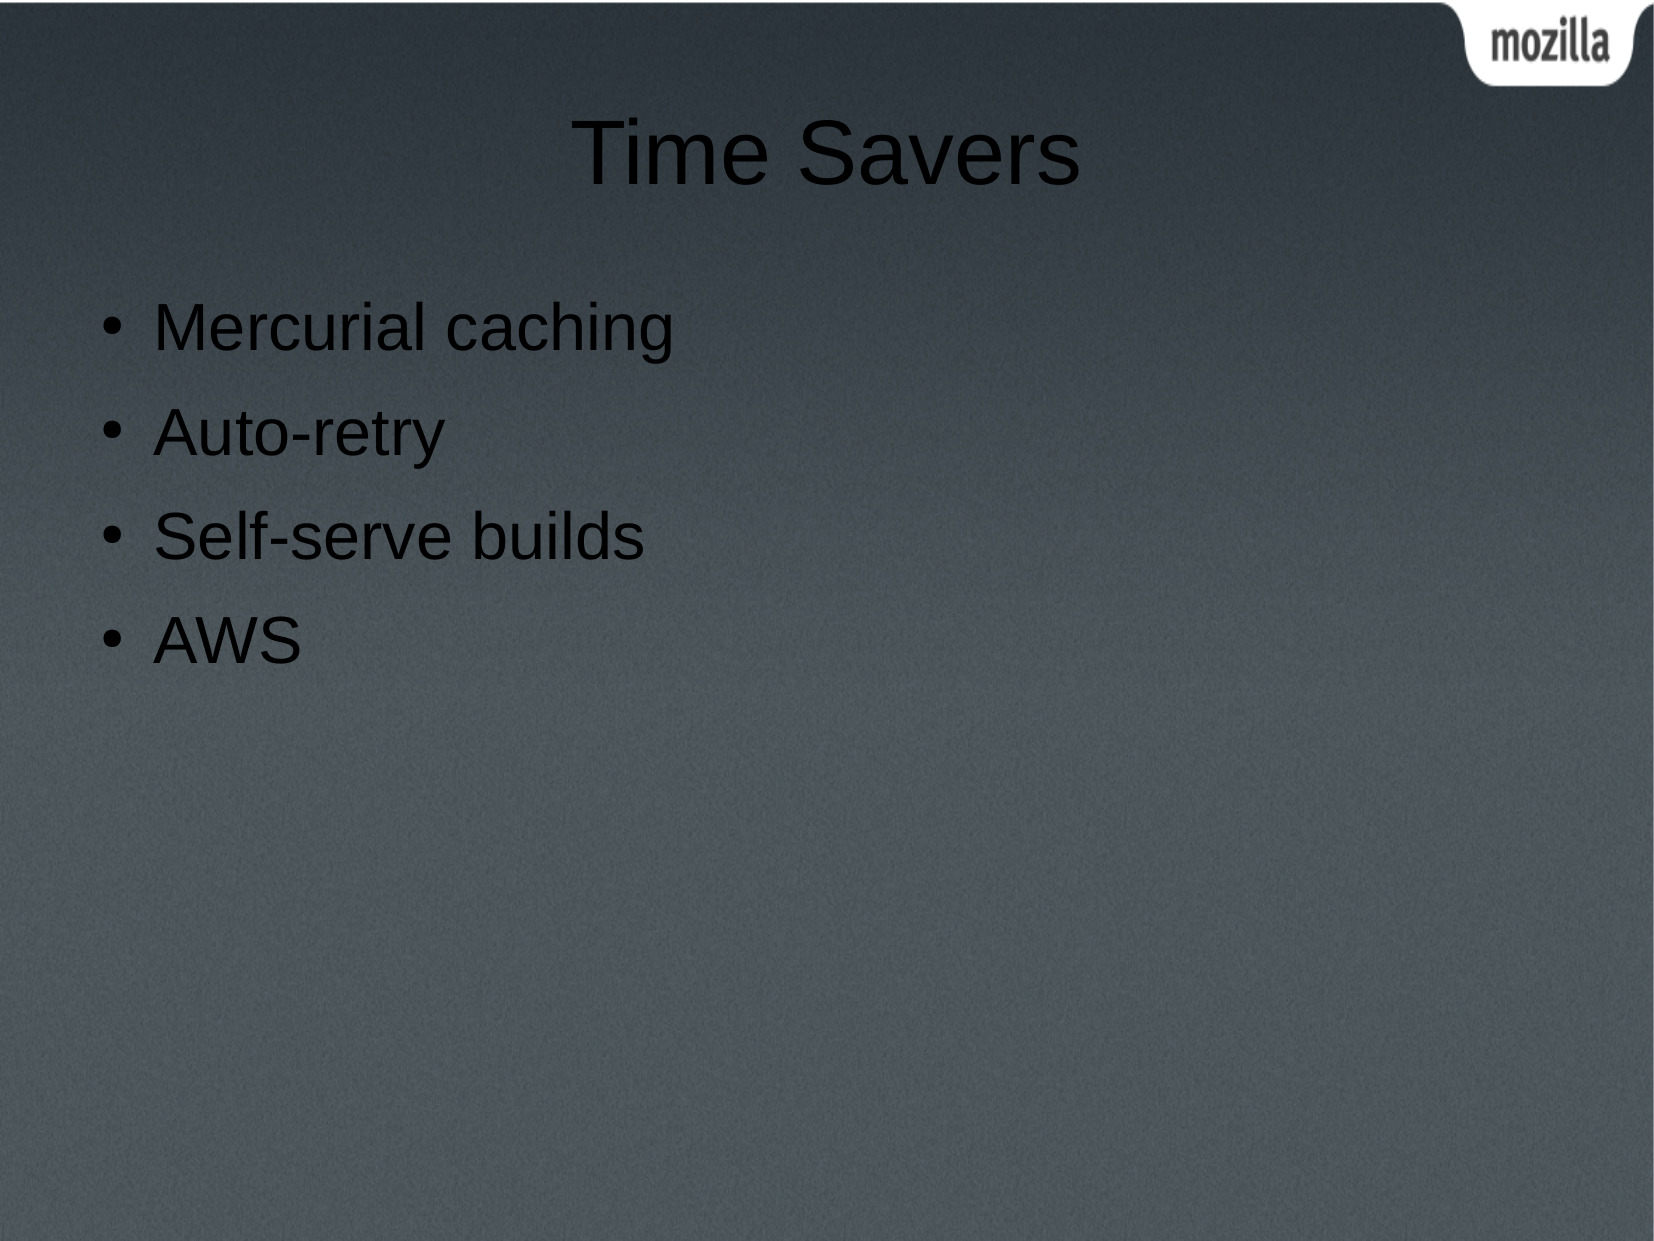

# Time Savers
Mercurial caching
Auto-retry
Self-serve builds
AWS